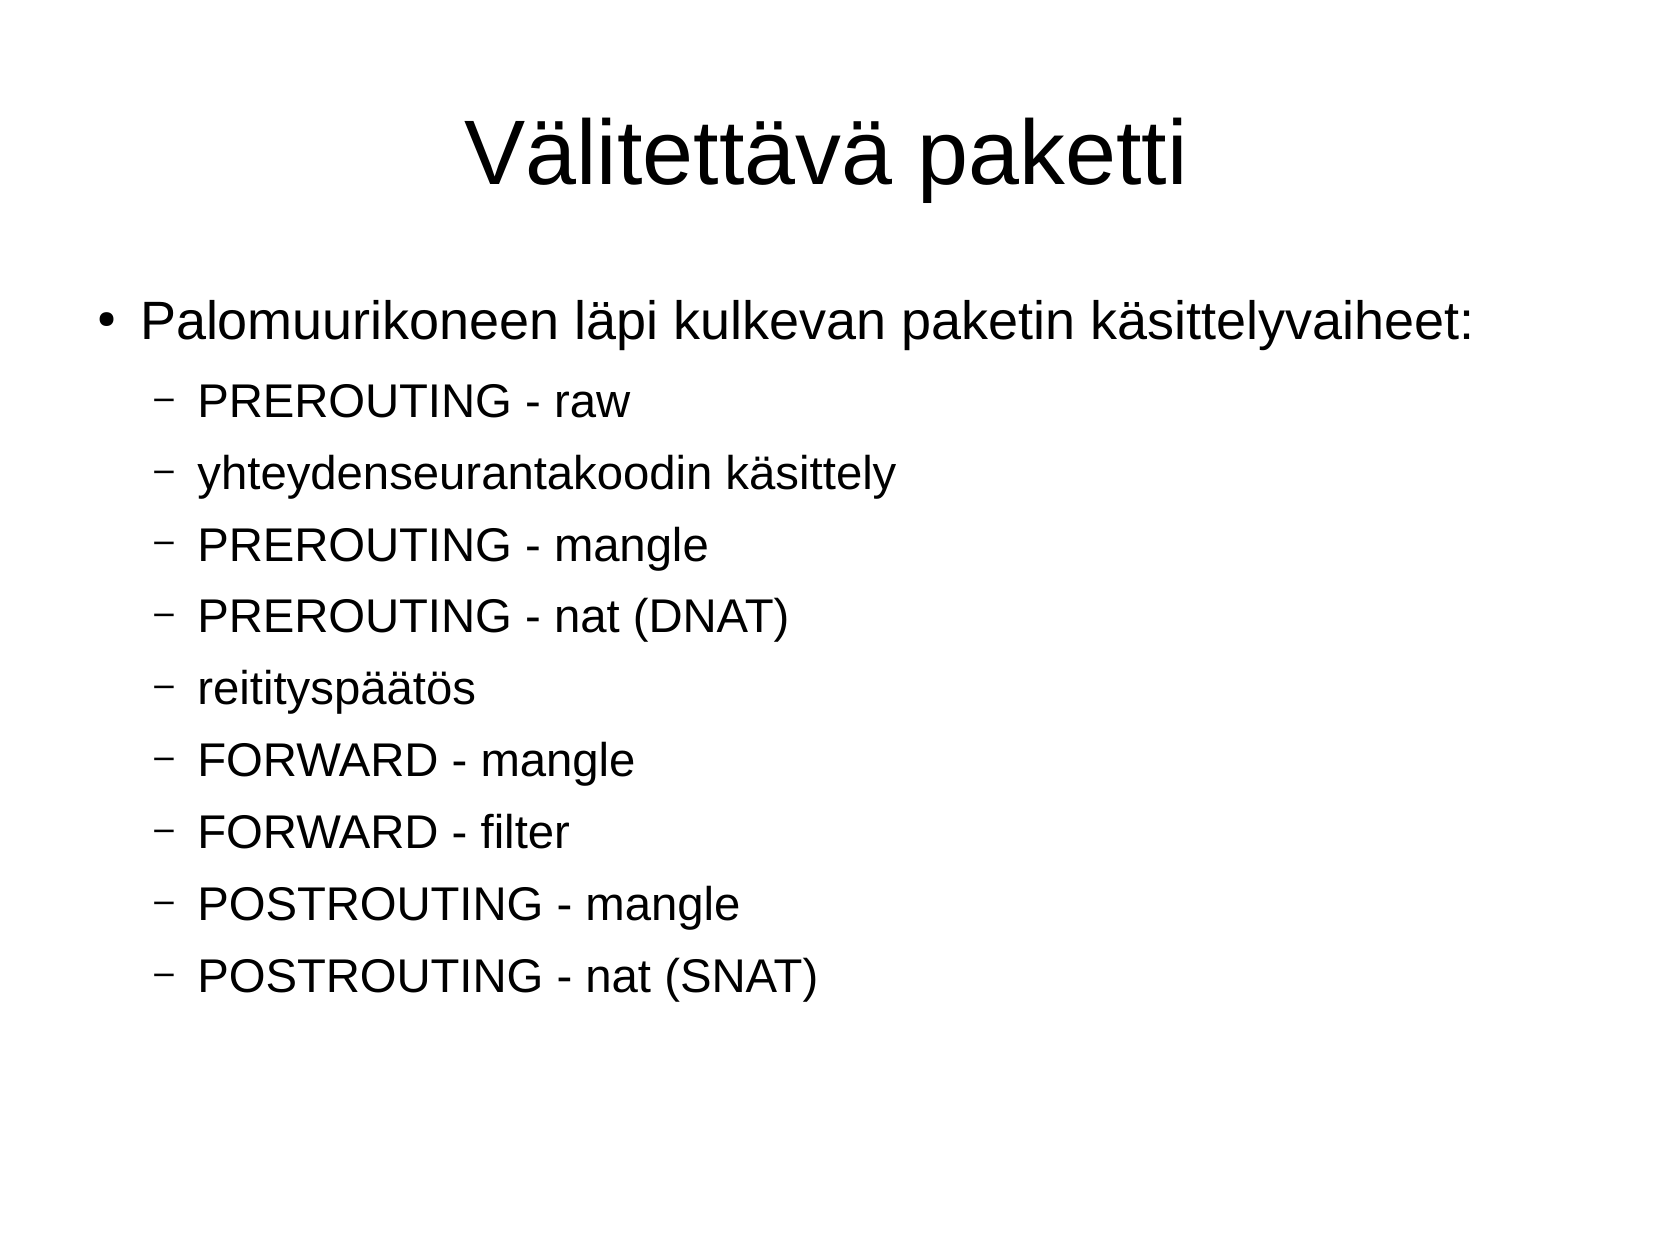

# Välitettävä paketti
Palomuurikoneen läpi kulkevan paketin käsittelyvaiheet:
PREROUTING - raw
yhteydenseurantakoodin käsittely
PREROUTING - mangle
PREROUTING - nat (DNAT)
reitityspäätös
FORWARD - mangle
FORWARD - filter
POSTROUTING - mangle
POSTROUTING - nat (SNAT)